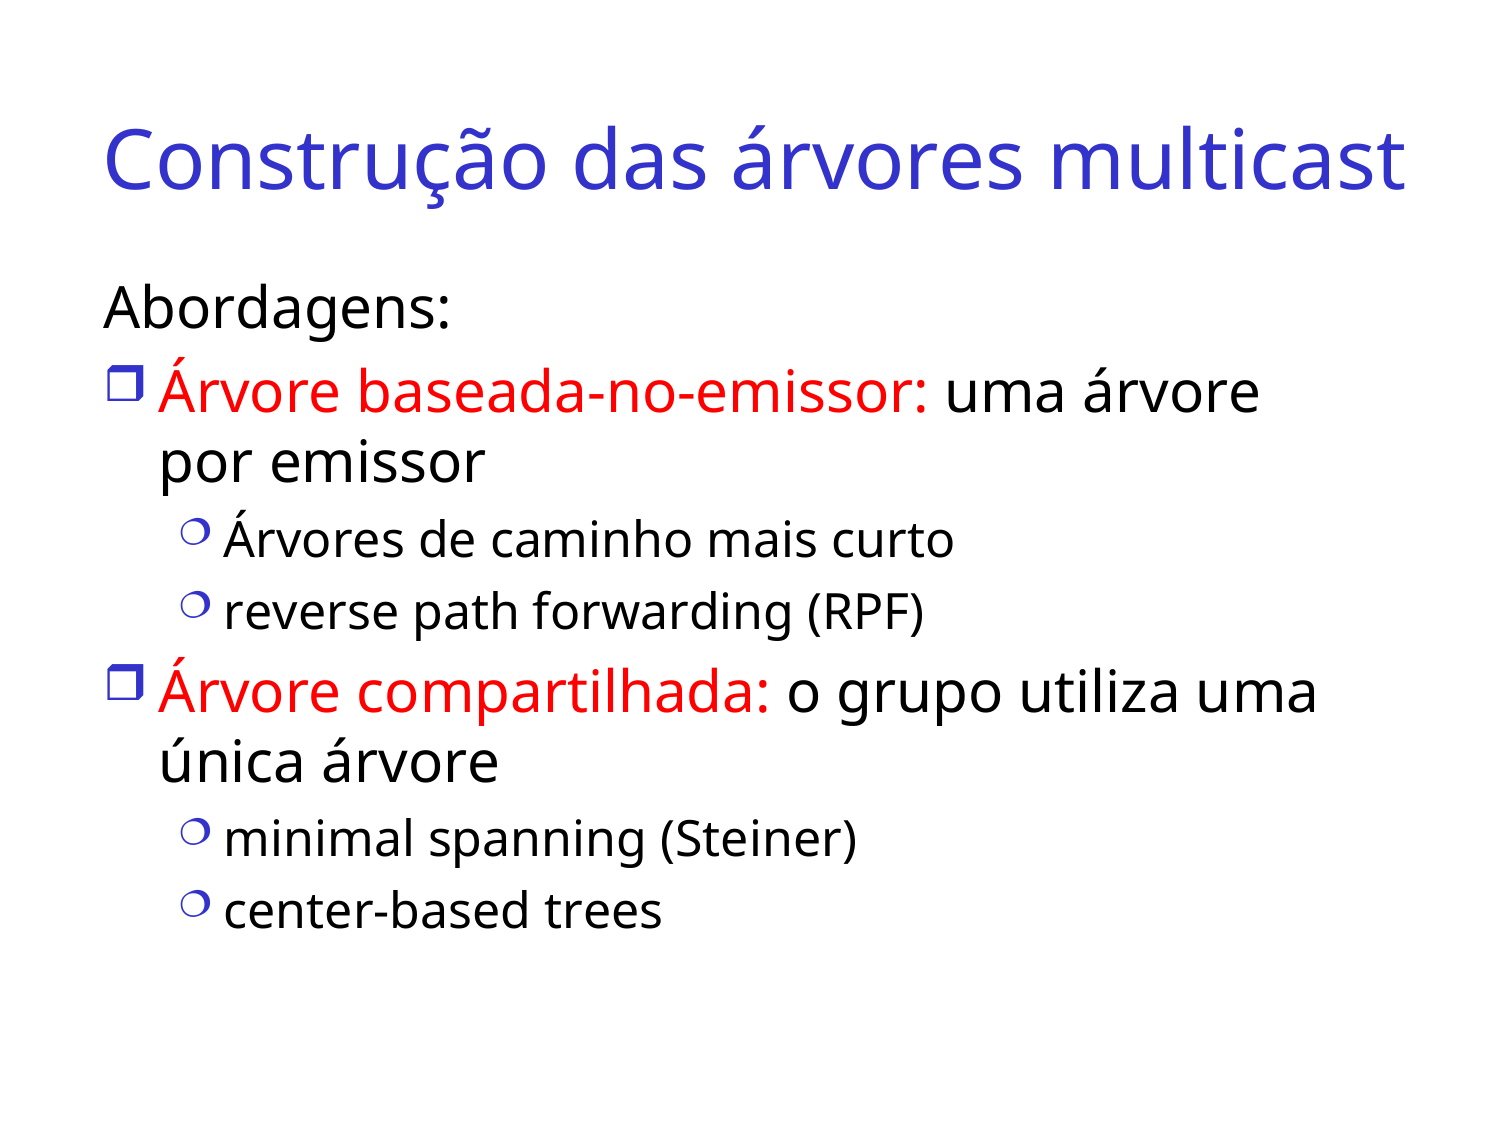

Construção das árvores multicast
Abordagens:
Árvore baseada-no-emissor: uma árvore por emissor
Árvores de caminho mais curto
reverse path forwarding (RPF)
Árvore compartilhada: o grupo utiliza uma única árvore
minimal spanning (Steiner)
center-based trees